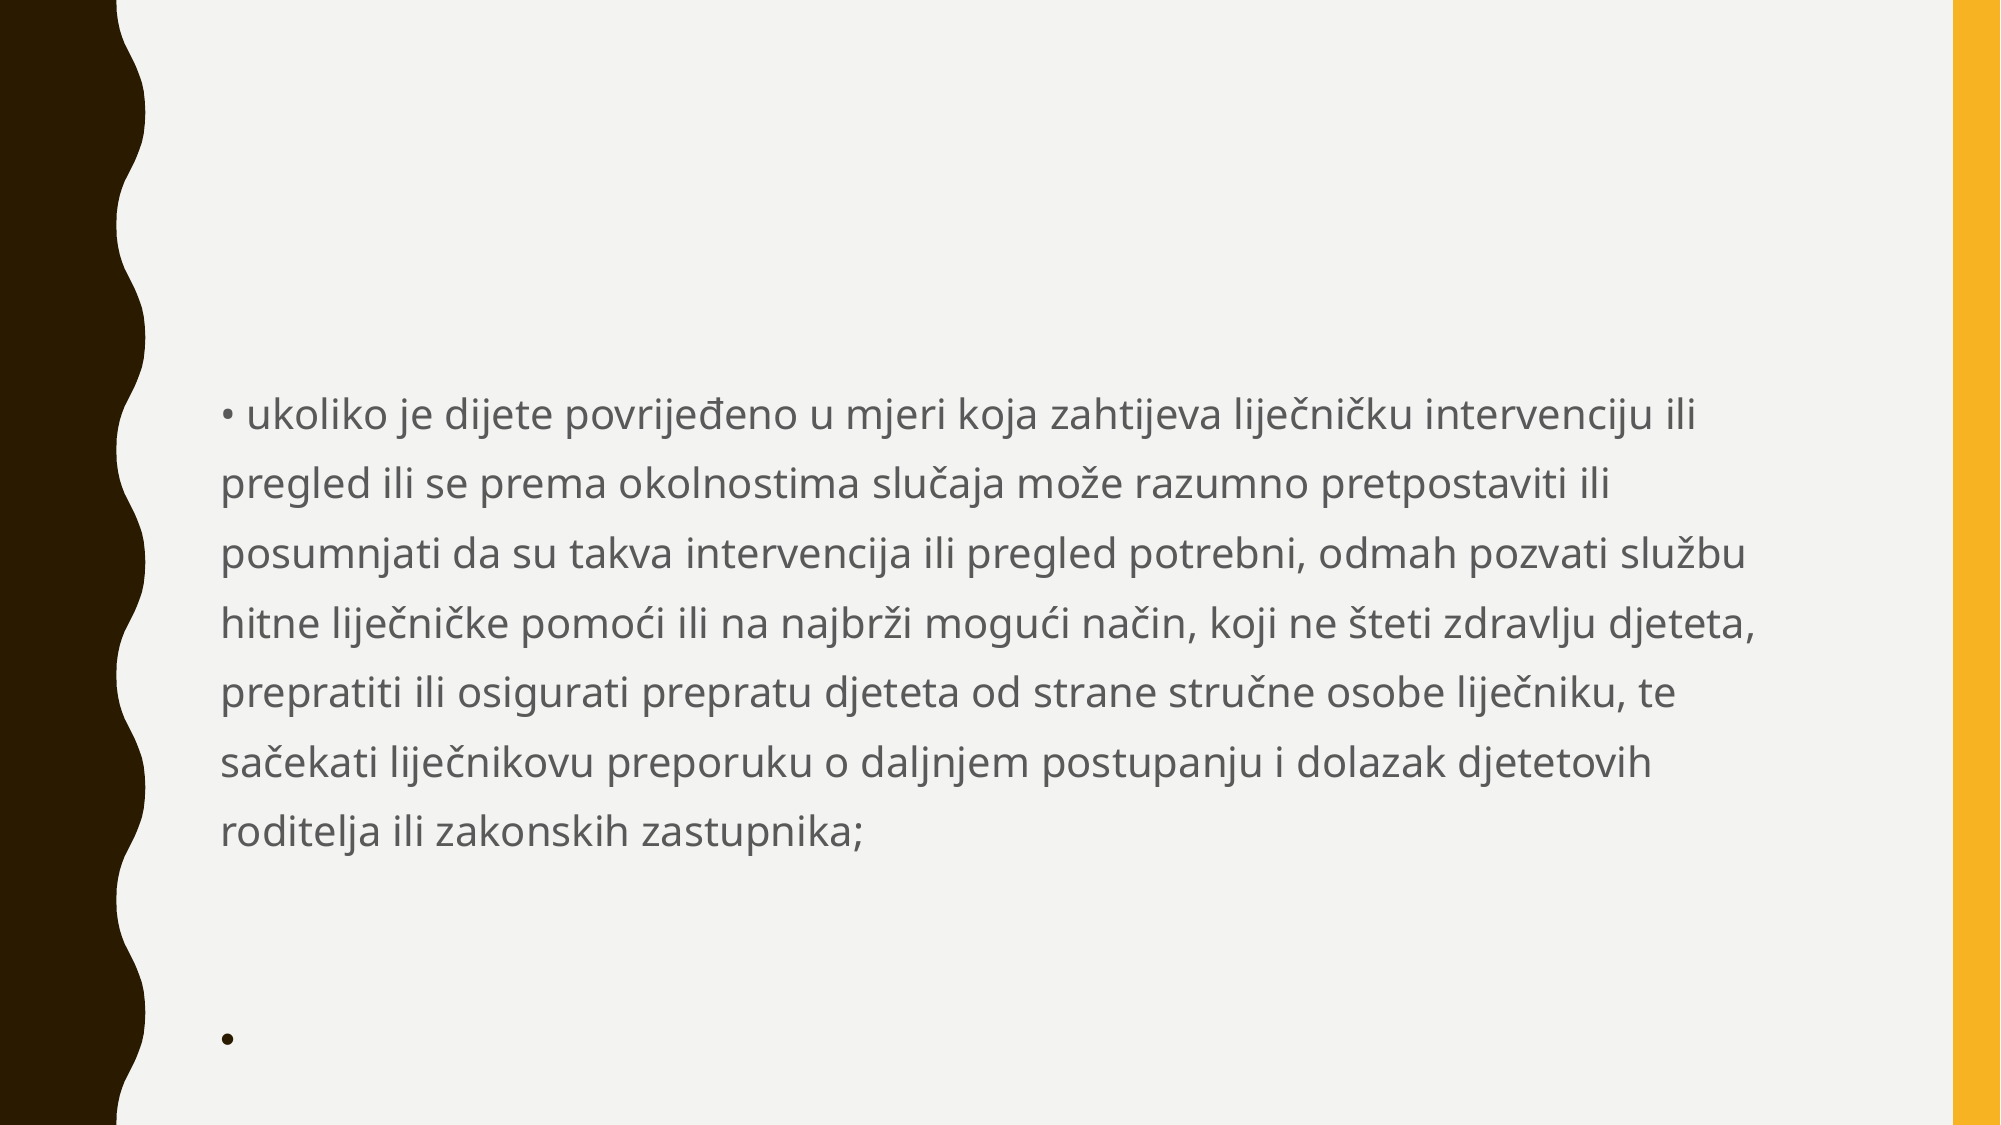

#
• ukoliko je dijete povrijeđeno u mjeri koja zahtijeva liječničku intervenciju ili
pregled ili se prema okolnostima slučaja može razumno pretpostaviti ili
posumnjati da su takva intervencija ili pregled potrebni, odmah pozvati službu
hitne liječničke pomoći ili na najbrži mogući način, koji ne šteti zdravlju djeteta,
prepratiti ili osigurati prepratu djeteta od strane stručne osobe liječniku, te
sačekati liječnikovu preporuku o daljnjem postupanju i dolazak djetetovih
roditelja ili zakonskih zastupnika;